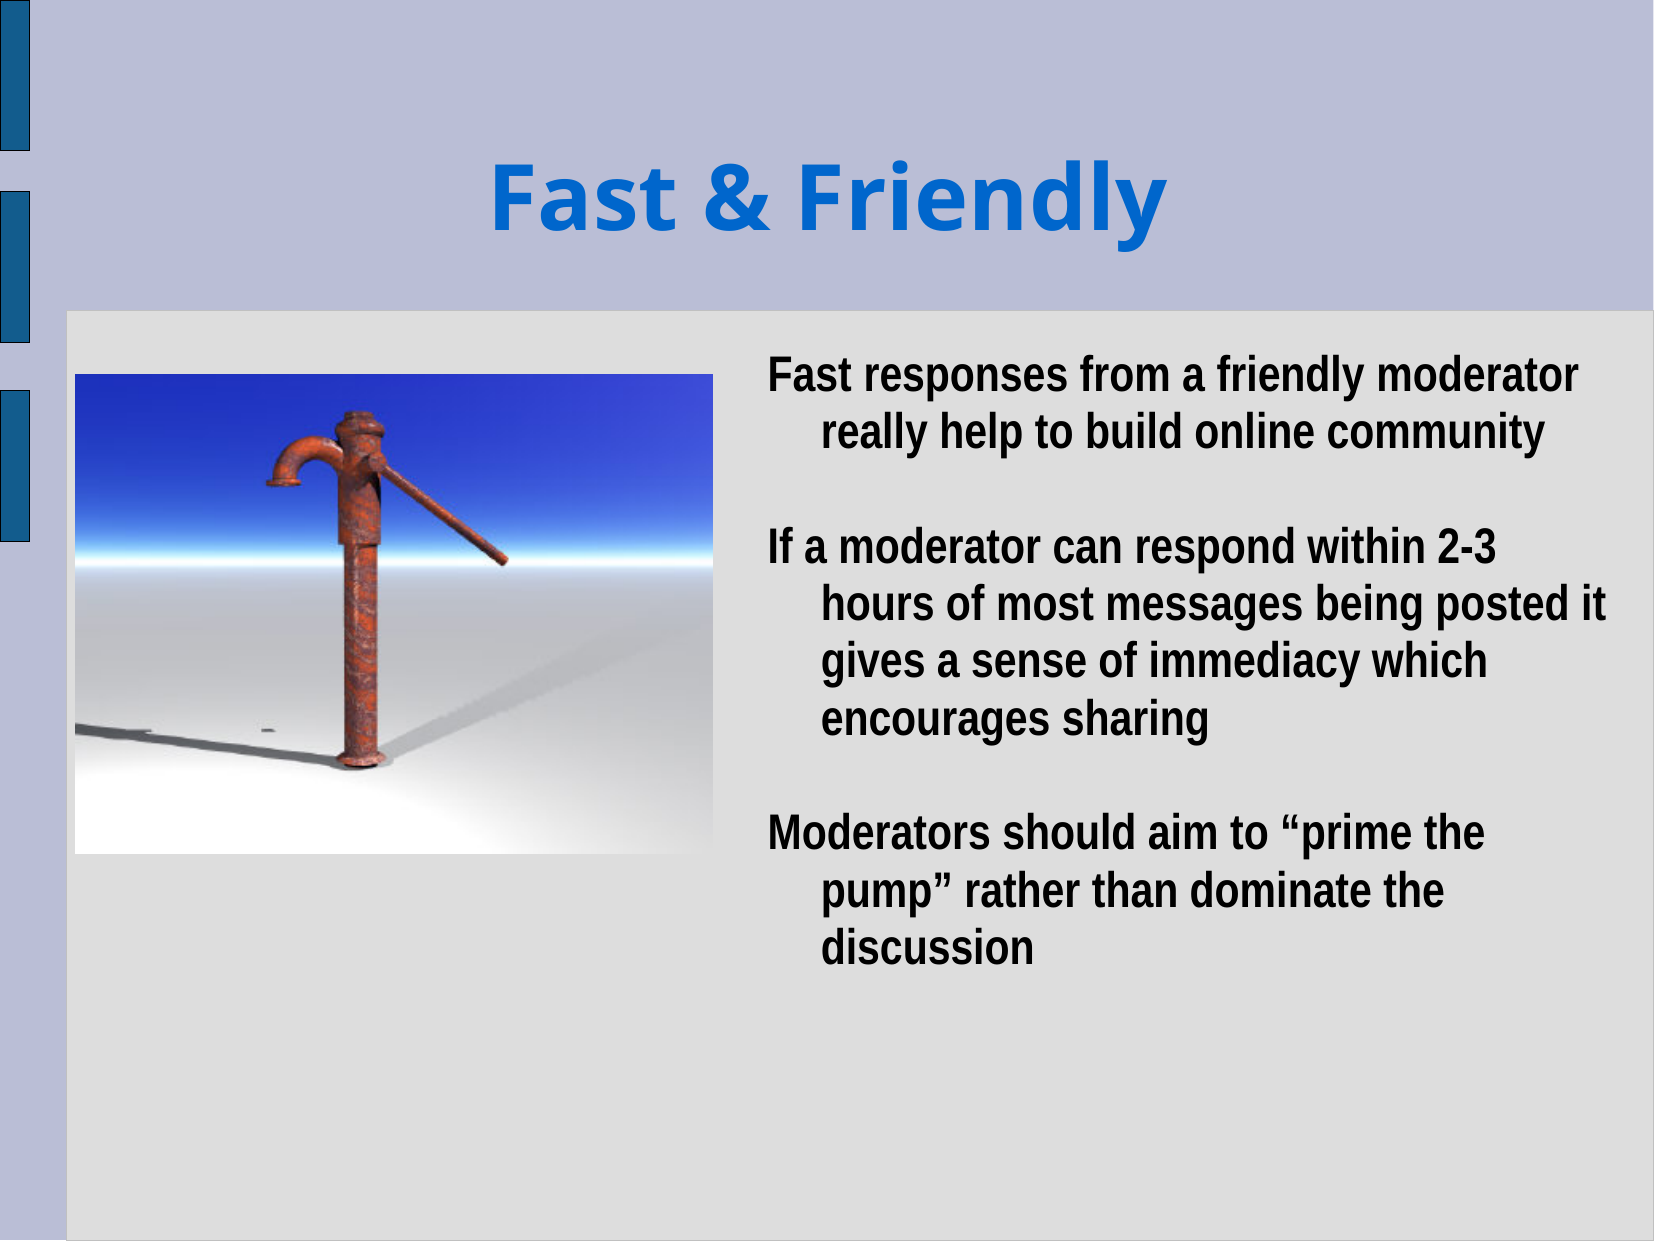

# Fast & Friendly
Fast responses from a friendly moderator really help to build online community
If a moderator can respond within 2-3 hours of most messages being posted it gives a sense of immediacy which encourages sharing
Moderators should aim to “prime the pump” rather than dominate the discussion